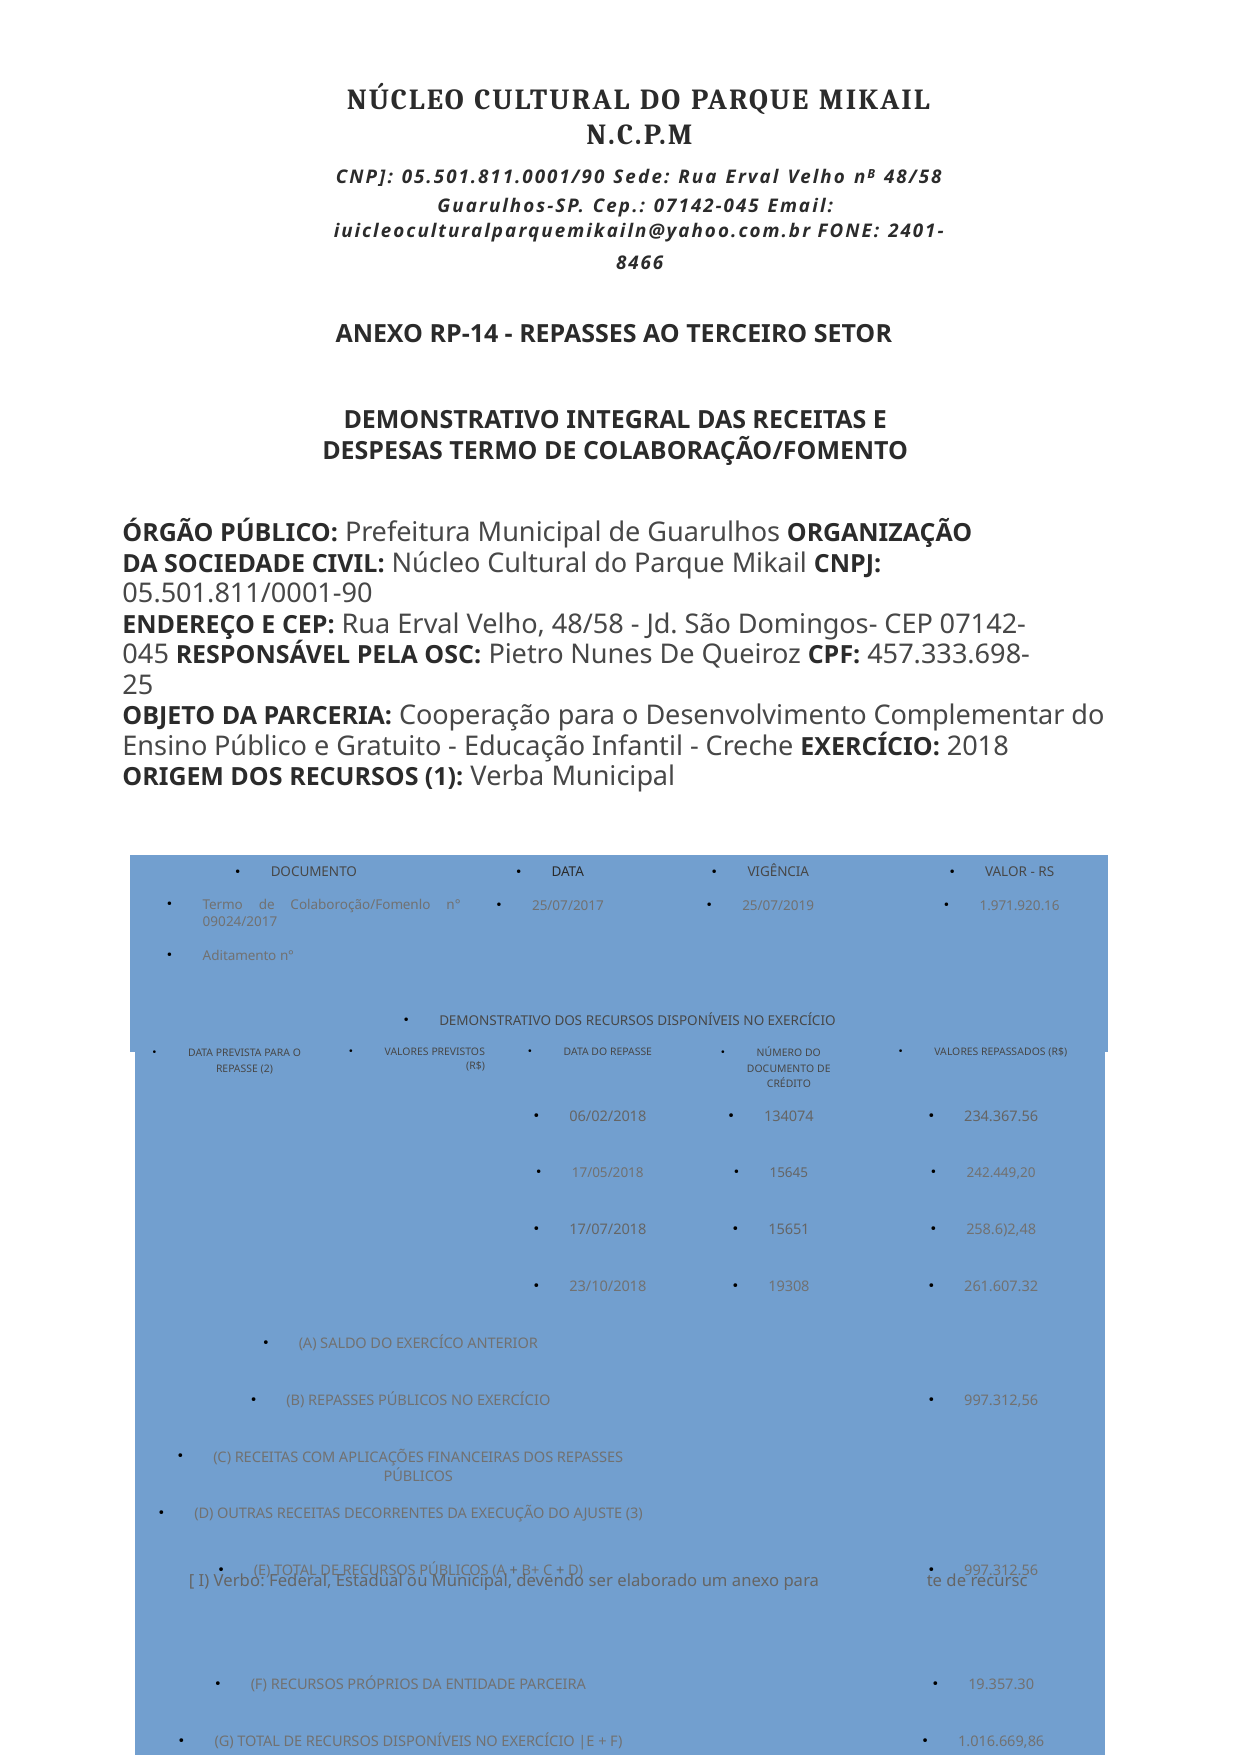

NÚCLEO CULTURAL DO PARQUE MIKAIL N.C.P.M
CNP]: 05.501.811.0001/90 Sede: Rua Erval Velho nB 48/58 Guarulhos-SP. Cep.: 07142-045 Email: iuicleoculturalparquemikailn@yahoo.com.br FONE: 2401-8466
ANEXO RP-14 - REPASSES AO TERCEIRO SETOR
DEMONSTRATIVO INTEGRAL DAS RECEITAS E DESPESAS TERMO DE COLABORAÇÃO/FOMENTO
ÓRGÃO PÚBLICO: Prefeitura Municipal de Guarulhos ORGANIZAÇÃO DA SOCIEDADE CIVIL: Núcleo Cultural do Parque Mikail CNPJ: 05.501.811/0001-90
ENDEREÇO E CEP: Rua Erval Velho, 48/58 - Jd. São Domingos- CEP 07142-045 RESPONSÁVEL PELA OSC: Pietro Nunes De Queiroz CPF: 457.333.698-25
OBJETO DA PARCERIA: Cooperação para o Desenvolvimento Complementar do Ensino Público e Gratuito - Educação Infantil - Creche EXERCÍCIO: 2018
ORIGEM DOS RECURSOS (1): Verba Municipal
| DOCUMENTO | DATA | VIGÊNCIA | VALOR - RS |
| --- | --- | --- | --- |
| Termo de Colaboroção/Fomenlo n° 09024/2017 | 25/07/2017 | 25/07/2019 | 1.971.920.16 |
| Aditamento n° | | | |
| Aditamento n° | | | |
| DEMONSTRATIVO DOS RECURSOS DISPONÍVEIS NO EXERCÍCIO | | | | |
| --- | --- | --- | --- | --- |
| DATA PREVISTA PARA O REPASSE (2) | VALORES PREVISTOS (R$) | DATA DO REPASSE | NÚMERO DO DOCUMENTO DE CRÉDITO | VALORES REPASSADOS (R$) |
| | | 06/02/2018 | 134074 | 234.367.56 |
| | | 17/05/2018 | 15645 | 242.449,20 |
| | | 17/07/2018 | 15651 | 258.6)2,48 |
| | | 23/10/2018 | 19308 | 261.607.32 |
| (A) SALDO DO EXERCÍCO ANTERIOR | | | | |
| (B) REPASSES PÚBLICOS NO EXERCÍCIO | | | | 997.312,56 |
| (C) RECEITAS COM APLICAÇÕES FINANCEIRAS DOS REPASSES PÚBLICOS | | | | |
| (D) OUTRAS RECEITAS DECORRENTES DA EXECUÇÃO DO AJUSTE (3) | | | | |
| (E) TOTAL DE RECURSOS PÚBLICOS (A + B+ C + D) | | | | 997.312.56 |
| | | | | |
| (F) RECURSOS PRÓPRIOS DA ENTIDADE PARCEIRA | | | | 19.357.30 |
| (G) TOTAL DE RECURSOS DISPONÍVEIS NO EXERCÍCIO |E + F) | | | | 1.016.669,86 |
[ I) Verbo: Federal, Estadual ou Municipal, devendo ser elaborado um anexo para
te de recursc